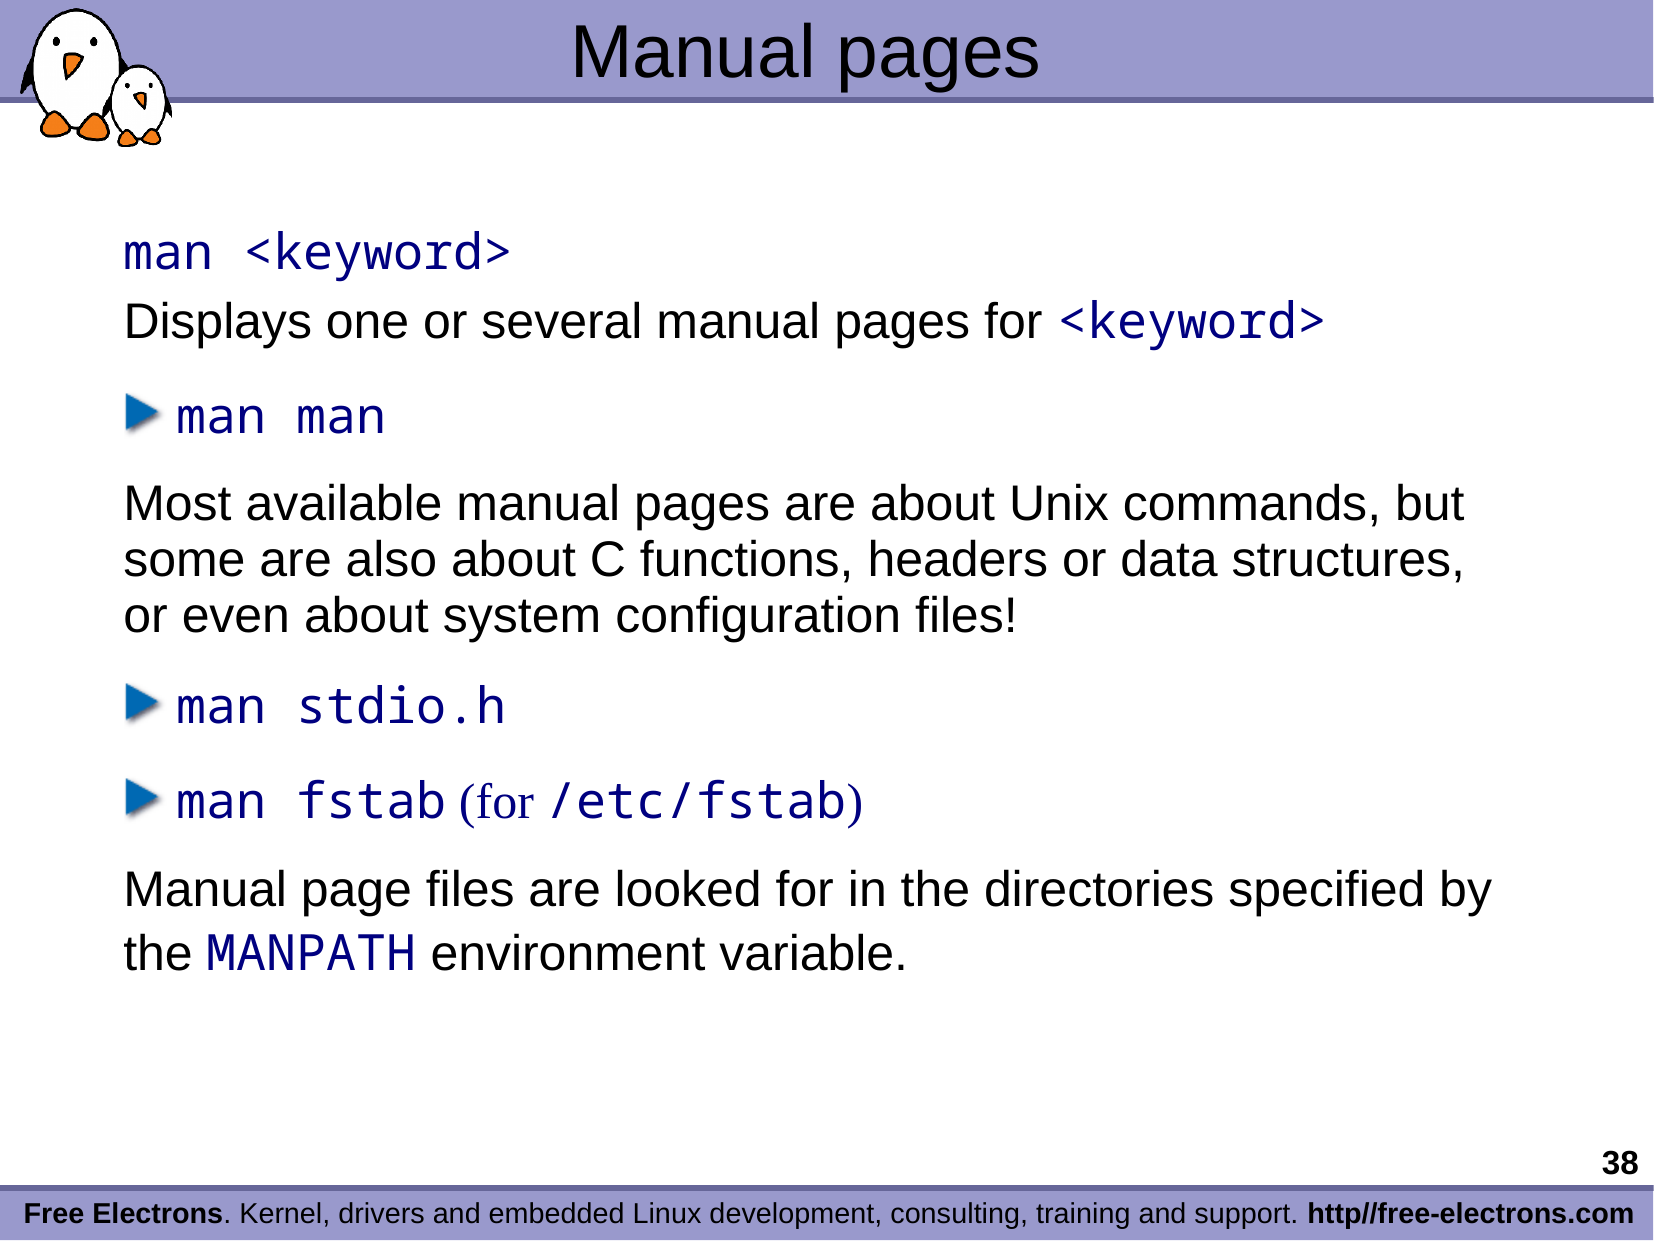

# Manual pages
man <keyword>
Displays one or several manual pages for <keyword>
man man
Most available manual pages are about Unix commands, but some are also about C functions, headers or data structures, or even about system configuration files!
man stdio.h
man fstab (for /etc/fstab)
Manual page files are looked for in the directories specified by the MANPATH environment variable.